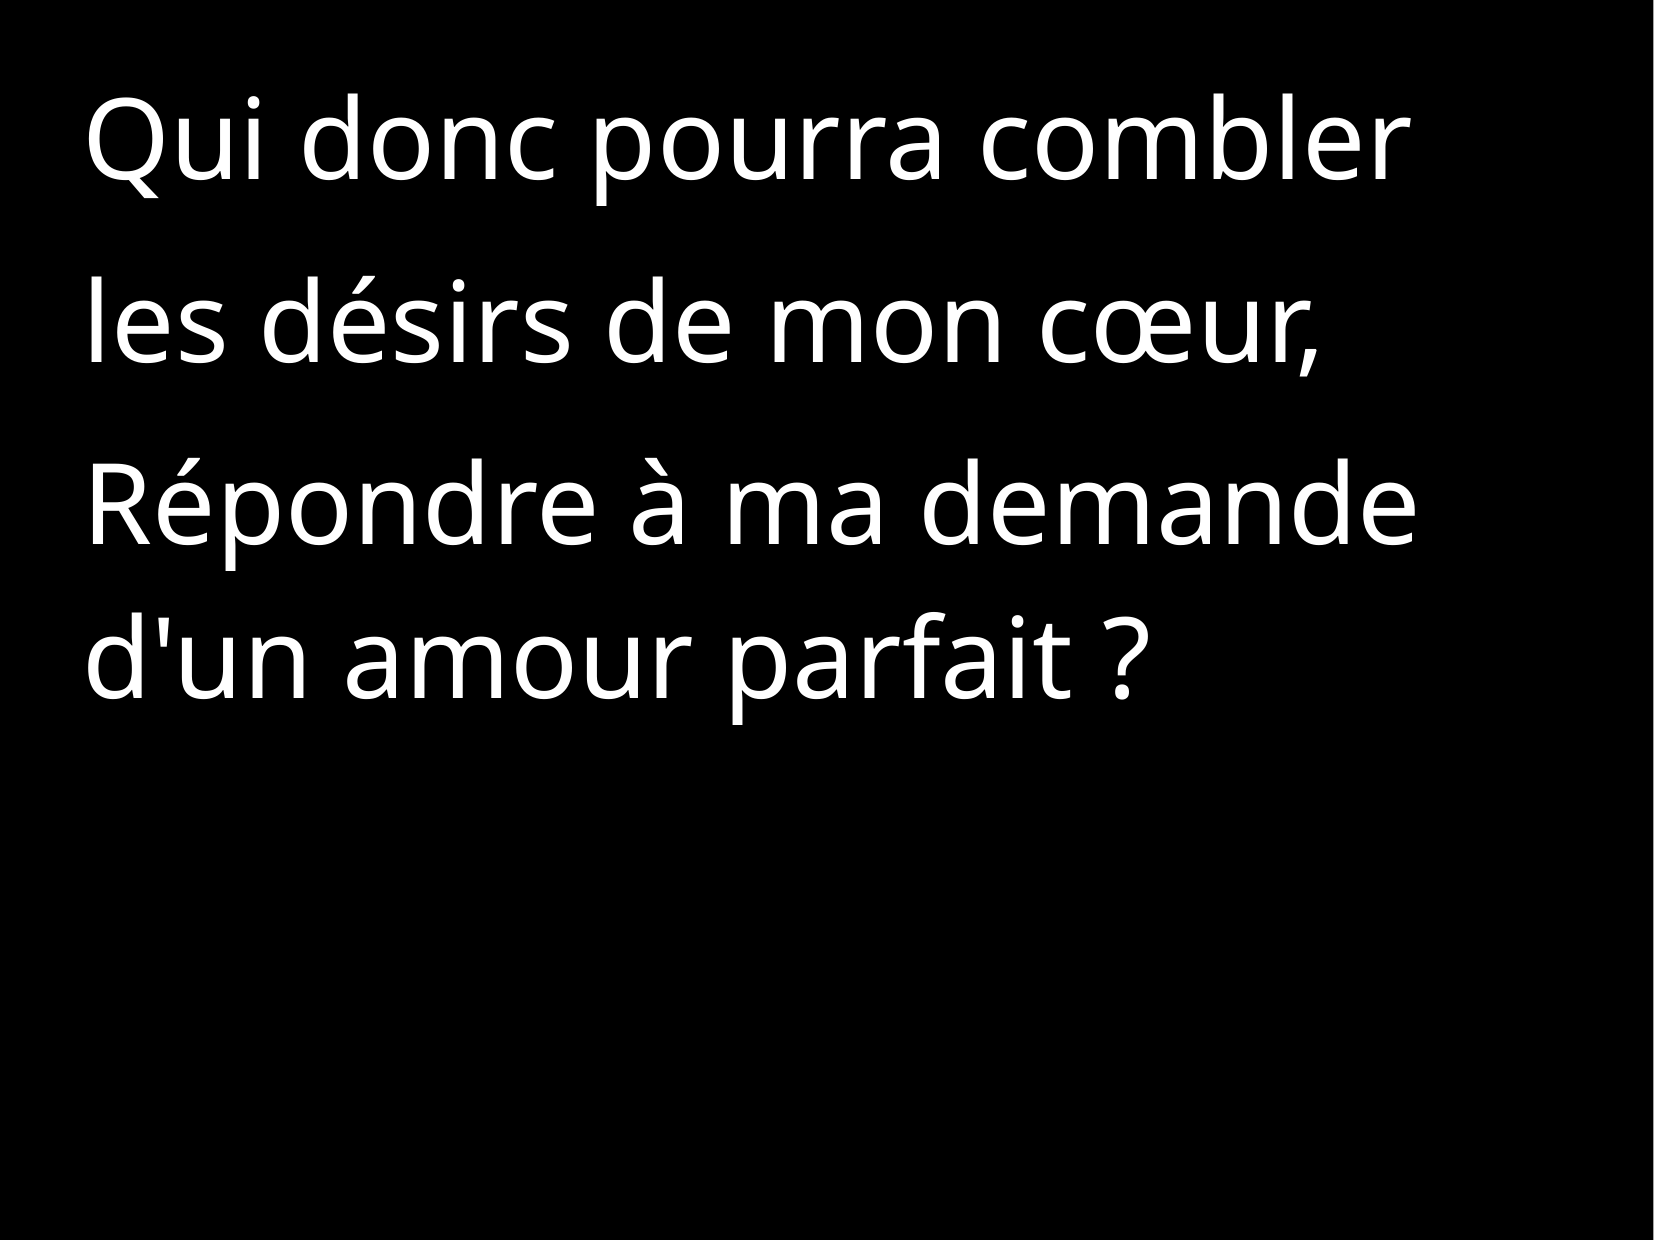

# Qui donc pourra combler
les désirs de mon cœur,
Répondre à ma demande d'un amour parfait ?